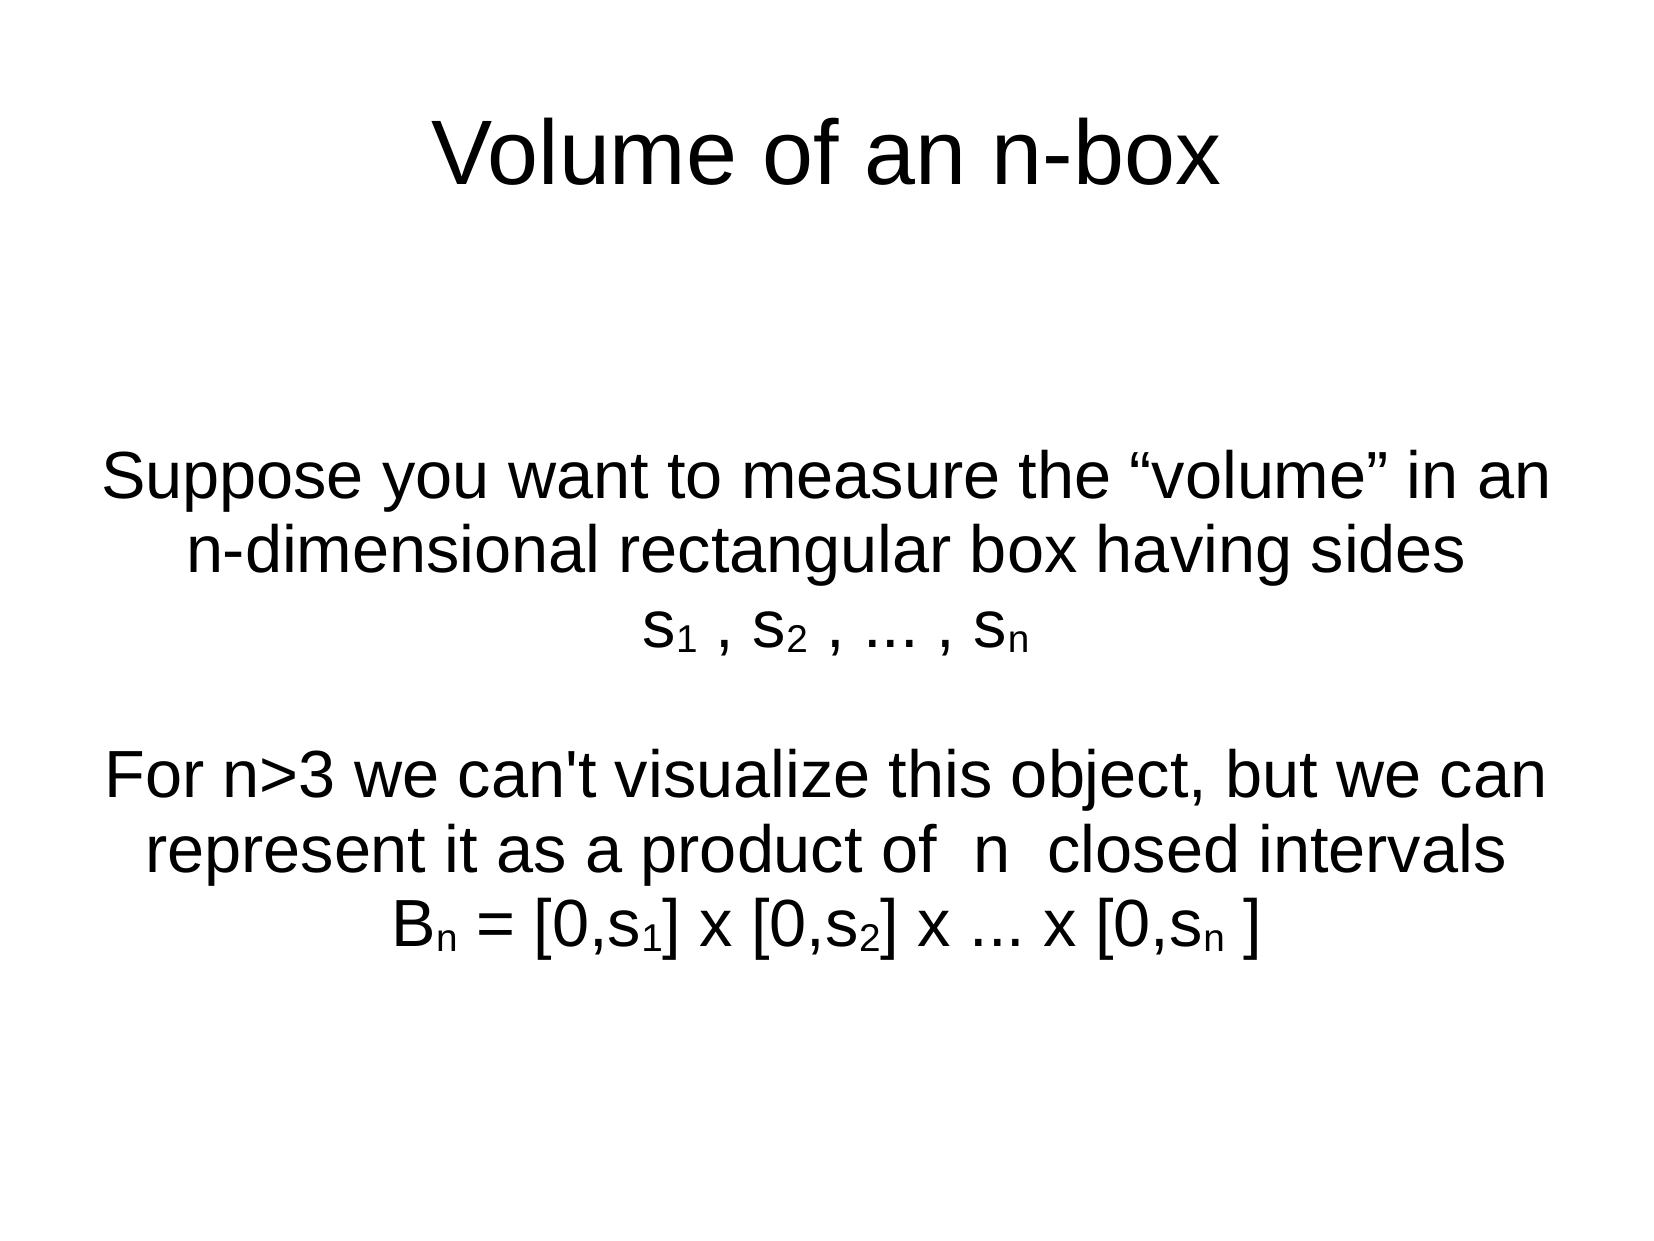

# Volume of an n-box
Suppose you want to measure the “volume” in an n-dimensional rectangular box having sides
 s1 , s2 , ... , sn
For n>3 we can't visualize this object, but we can represent it as a product of n closed intervals
Bn = [0,s1] x [0,s2] x ... x [0,sn ]